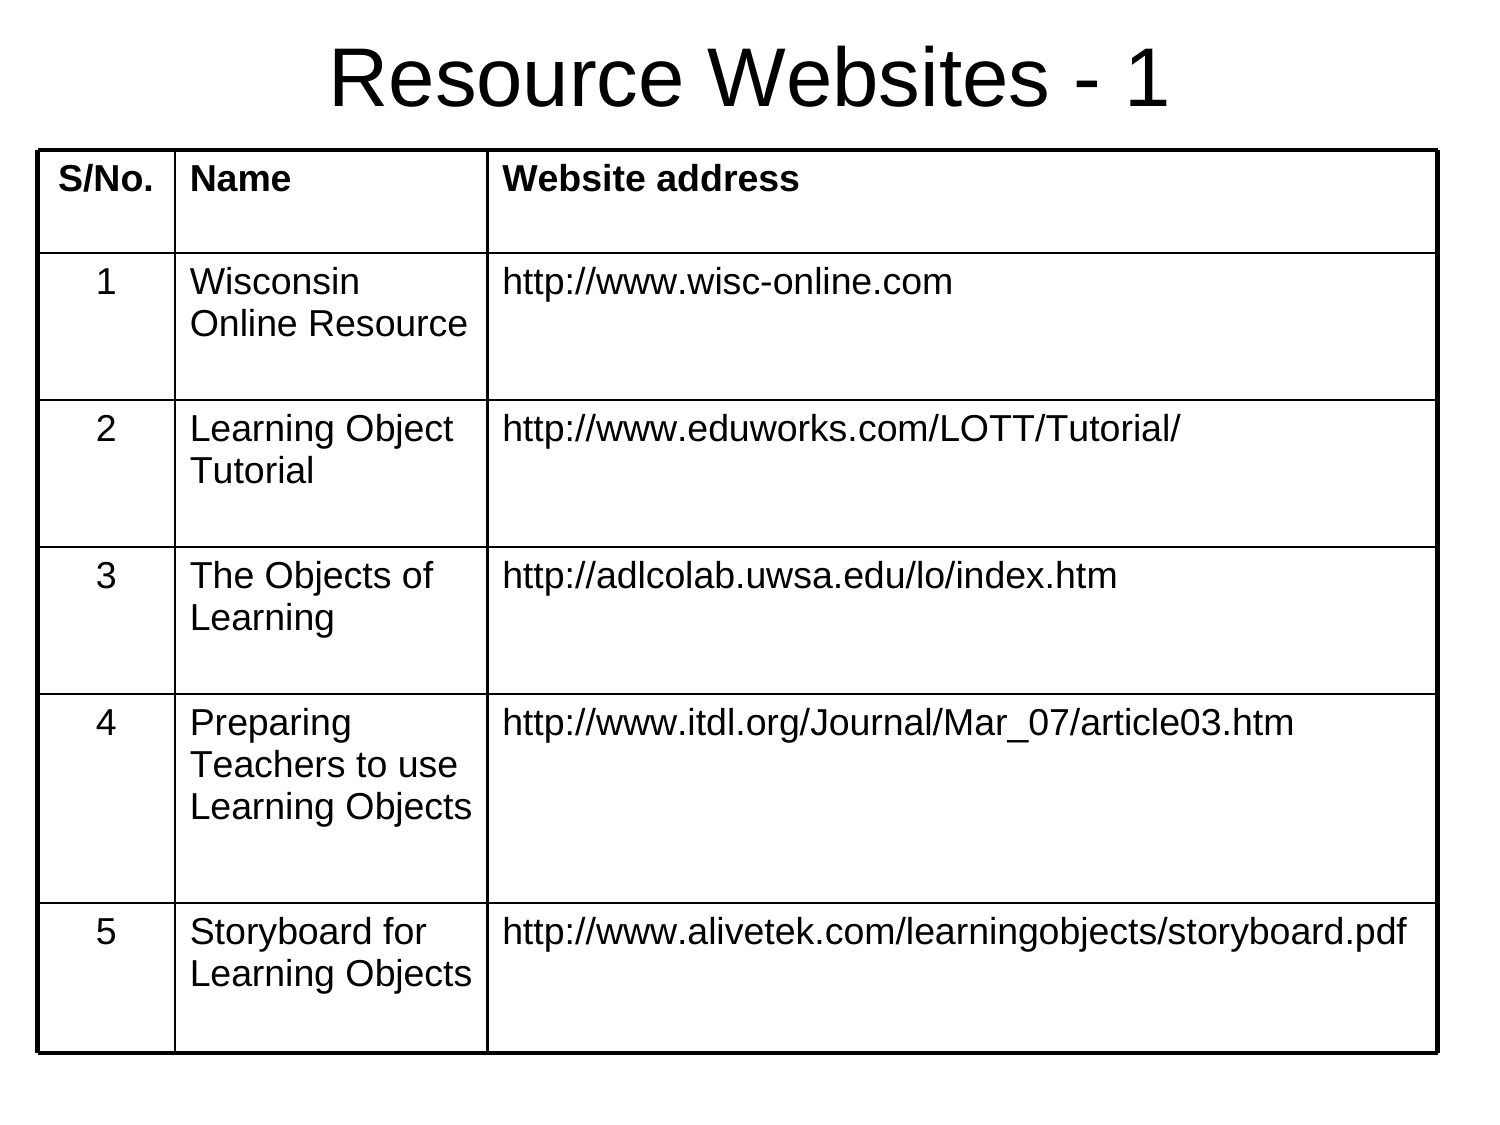

# Resource Websites - 1
S/No.
Name
Website address
1
Wisconsin Online Resource
http://www.wisc-online.com
2
Learning Object Tutorial
http://www.eduworks.com/LOTT/Tutorial/
3
The Objects of Learning
http://adlcolab.uwsa.edu/lo/index.htm
4
Preparing Teachers to use Learning Objects
http://www.itdl.org/Journal/Mar_07/article03.htm
5
Storyboard for Learning Objects
http://www.alivetek.com/learningobjects/storyboard.pdf